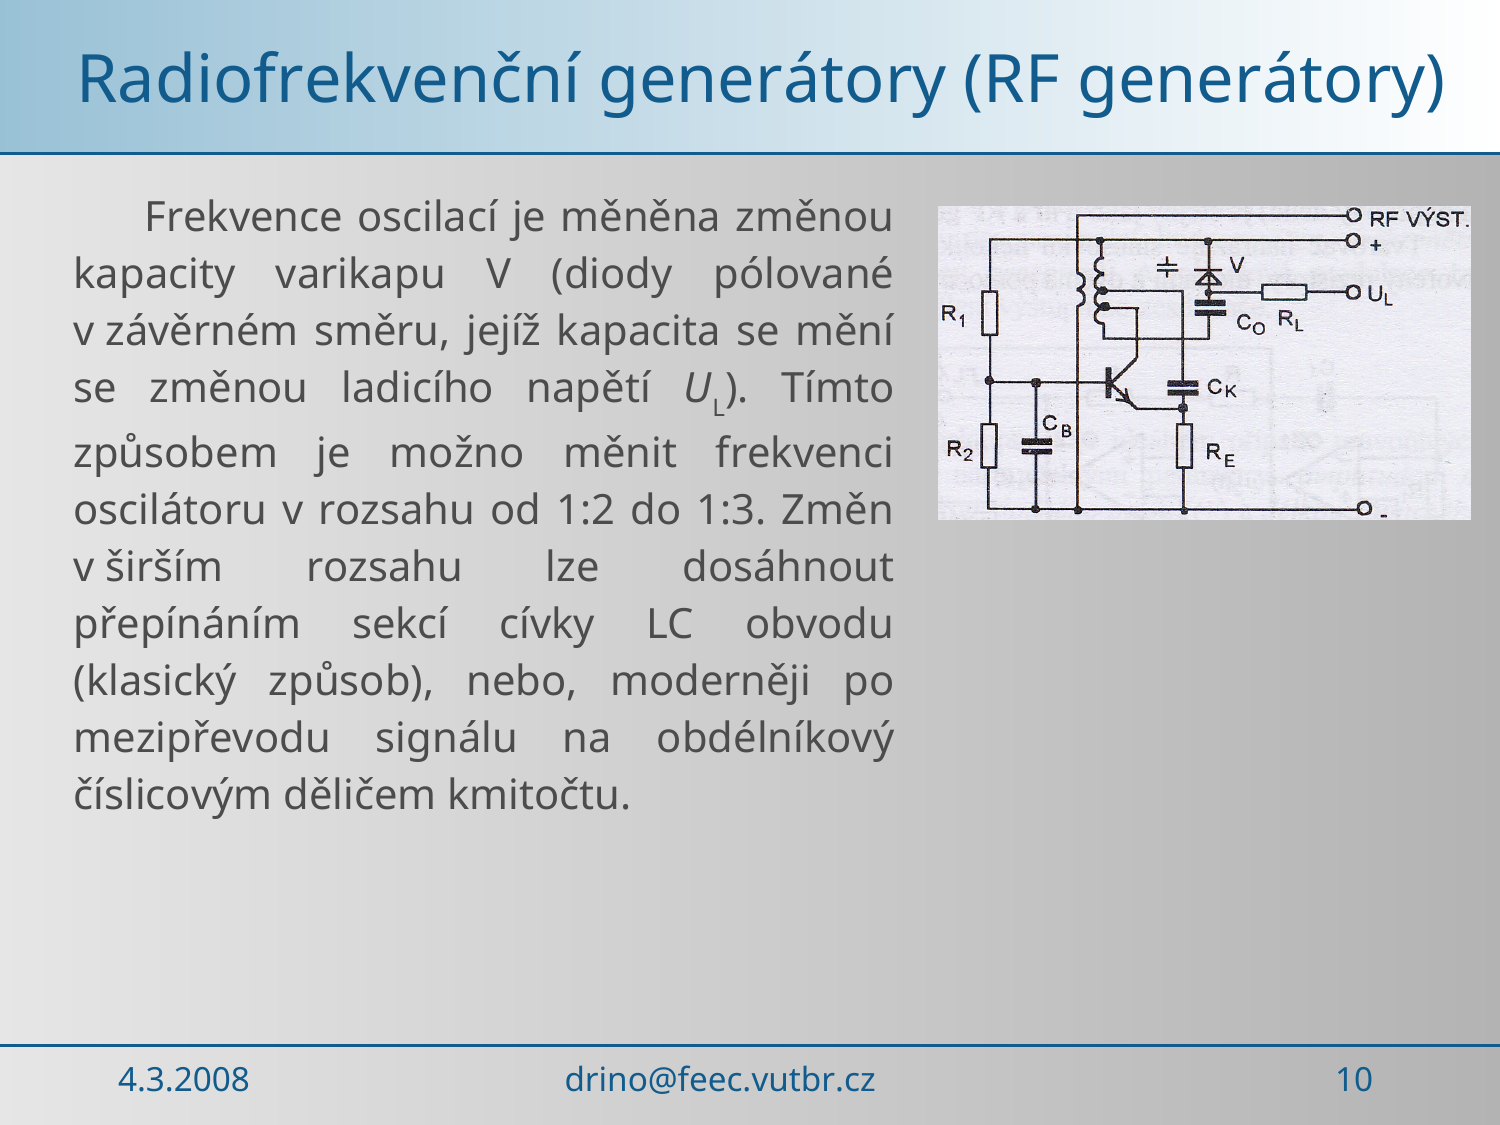

# Radiofrekvenční generátory (RF generátory)
Frekvence oscilací je měněna změnou kapacity varikapu V (diody pólované v závěrném směru, jejíž kapacita se mění se změnou ladicího napětí UL). Tímto způsobem je možno měnit frekvenci oscilátoru v rozsahu od 1:2 do 1:3. Změn v širším rozsahu lze dosáhnout přepínáním sekcí cívky LC obvodu (klasický způsob), nebo, moderněji po mezipřevodu signálu na obdélníkový číslicovým děličem kmitočtu.
4.3.2008
drino@feec.vutbr.cz